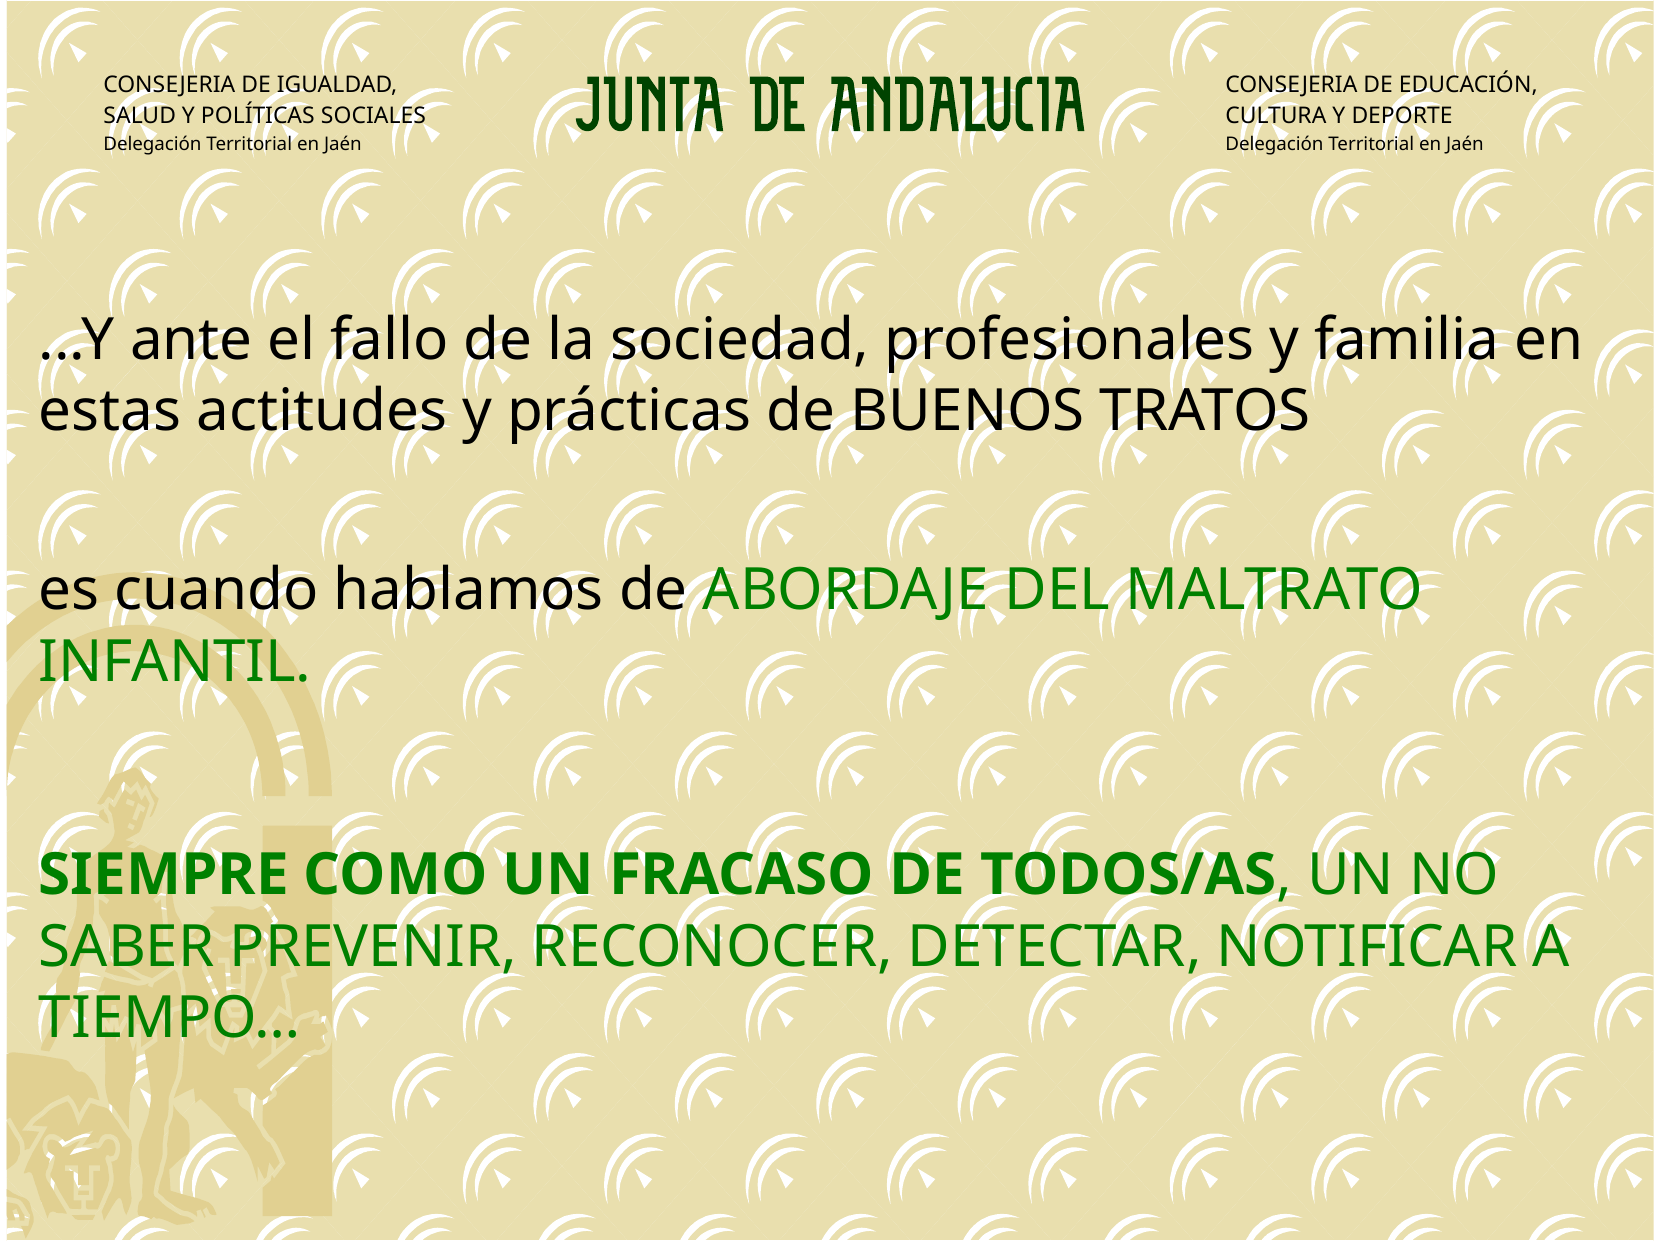

CONSEJERIA DE IGUALDAD,
SALUD Y POLÍTICAS SOCIALES
Delegación Territorial en Jaén
CONSEJERIA DE EDUCACIÓN,
CULTURA Y DEPORTE
Delegación Territorial en Jaén
...Y ante el fallo de la sociedad, profesionales y familia en estas actitudes y prácticas de BUENOS TRATOS
es cuando hablamos de ABORDAJE DEL MALTRATO INFANTIL.
SIEMPRE COMO UN FRACASO DE TODOS/AS, UN NO SABER PREVENIR, RECONOCER, DETECTAR, NOTIFICAR A TIEMPO…